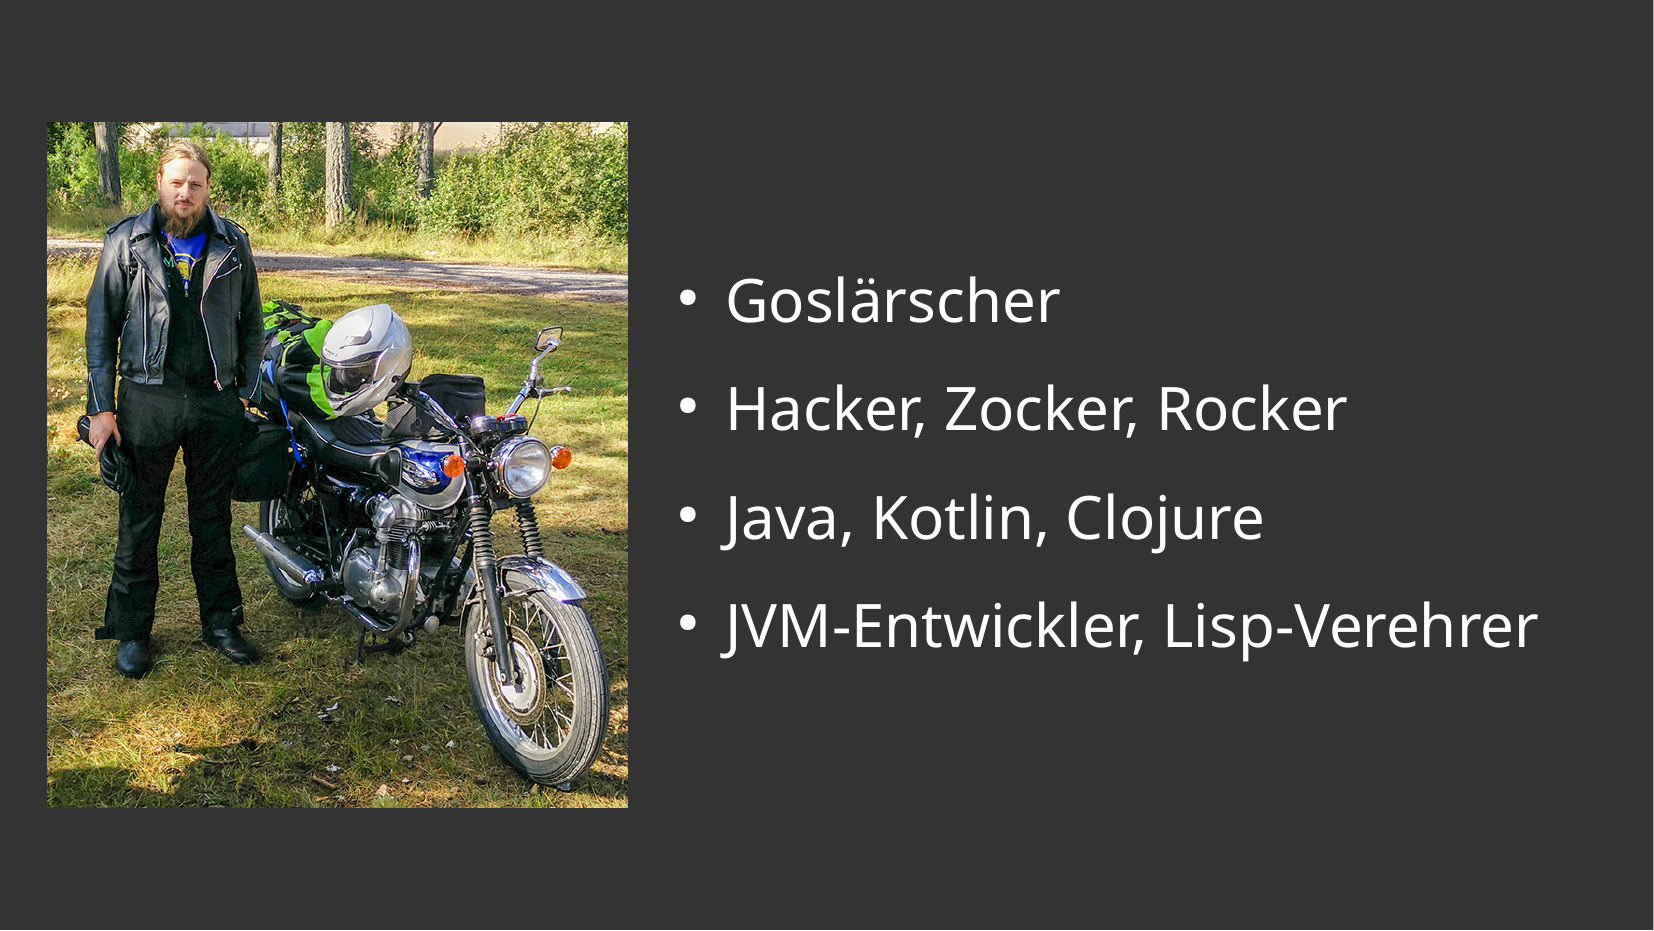

# Goslärscher
Hacker, Zocker, Rocker
Java, Kotlin, Clojure
JVM-Entwickler, Lisp-Verehrer